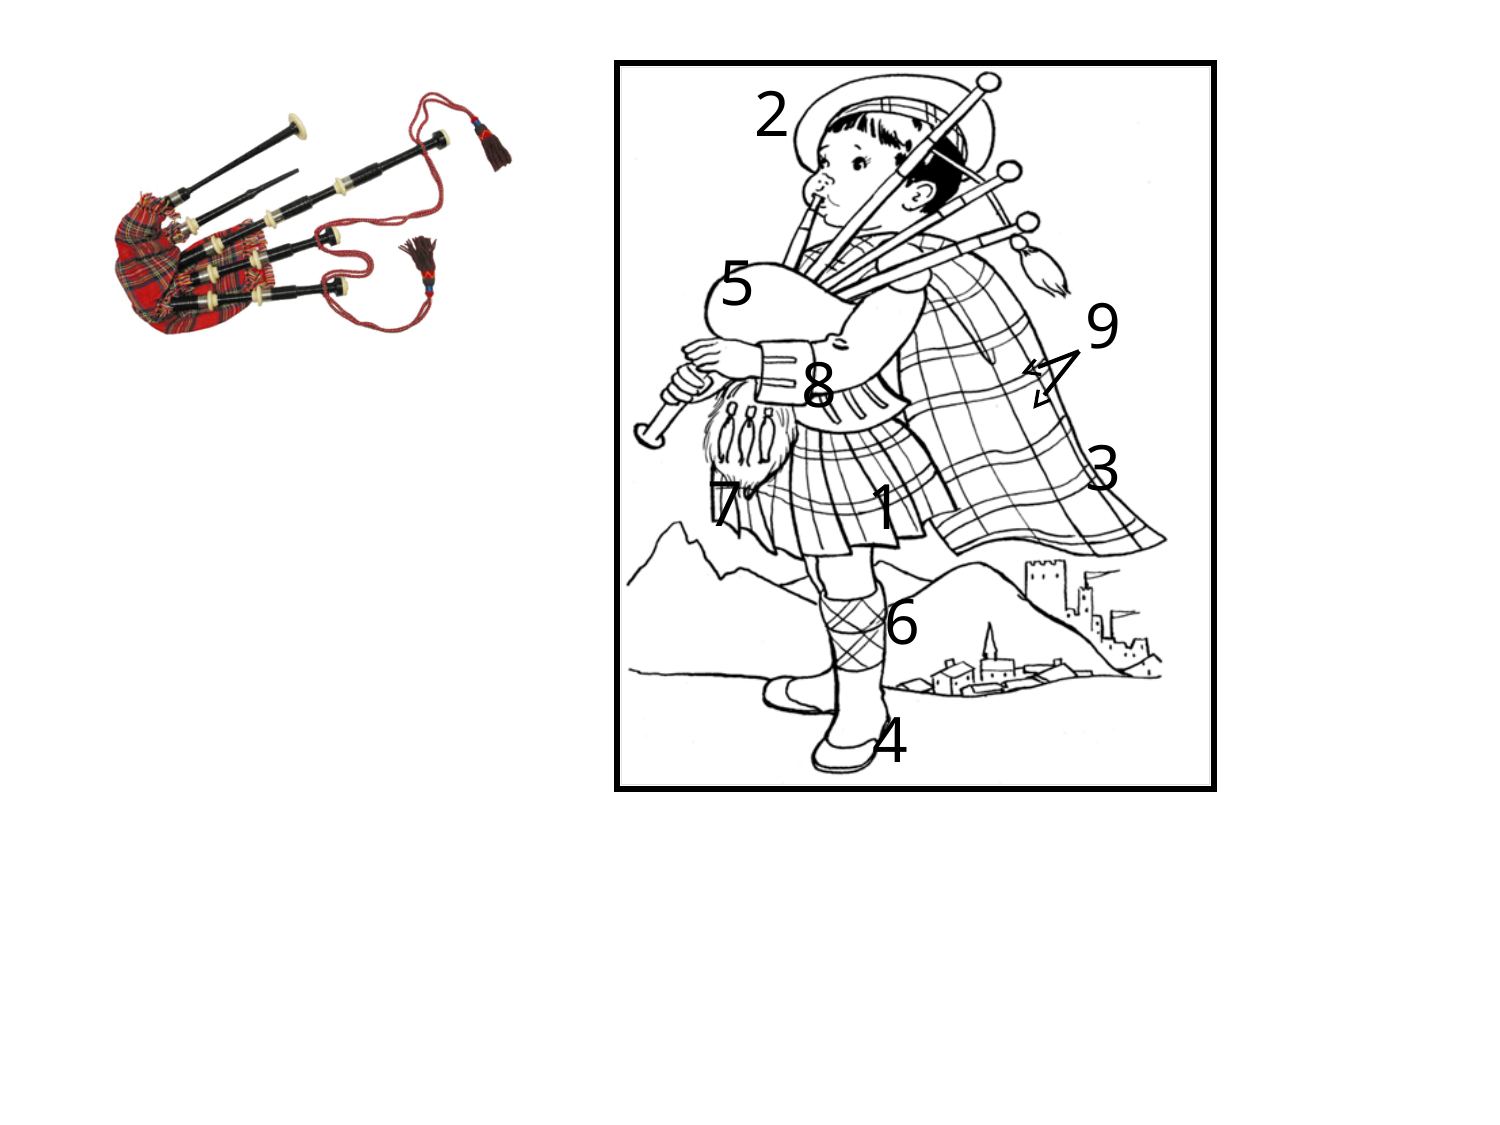

2
5
9
8
3
7
1
6
4